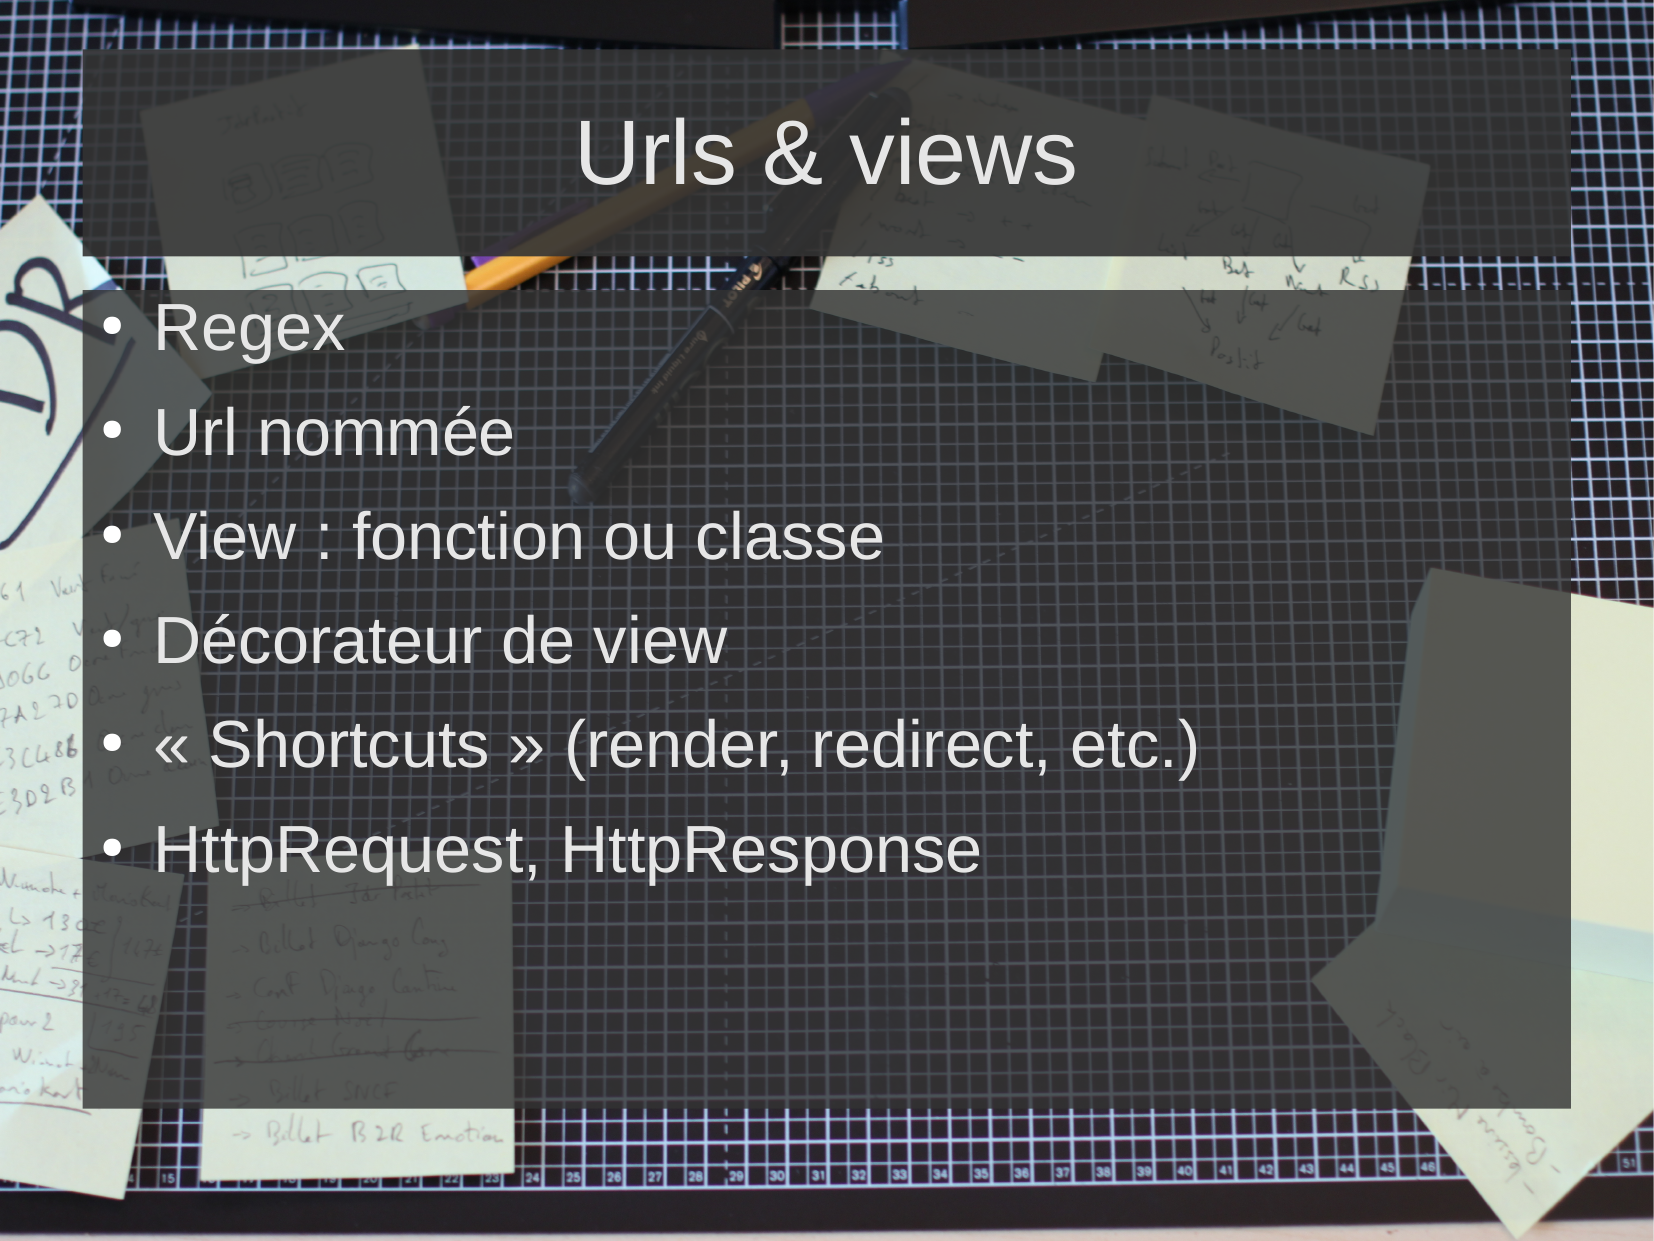

# Urls & views
Regex
Url nommée
View : fonction ou classe
Décorateur de view
« Shortcuts » (render, redirect, etc.)
HttpRequest, HttpResponse